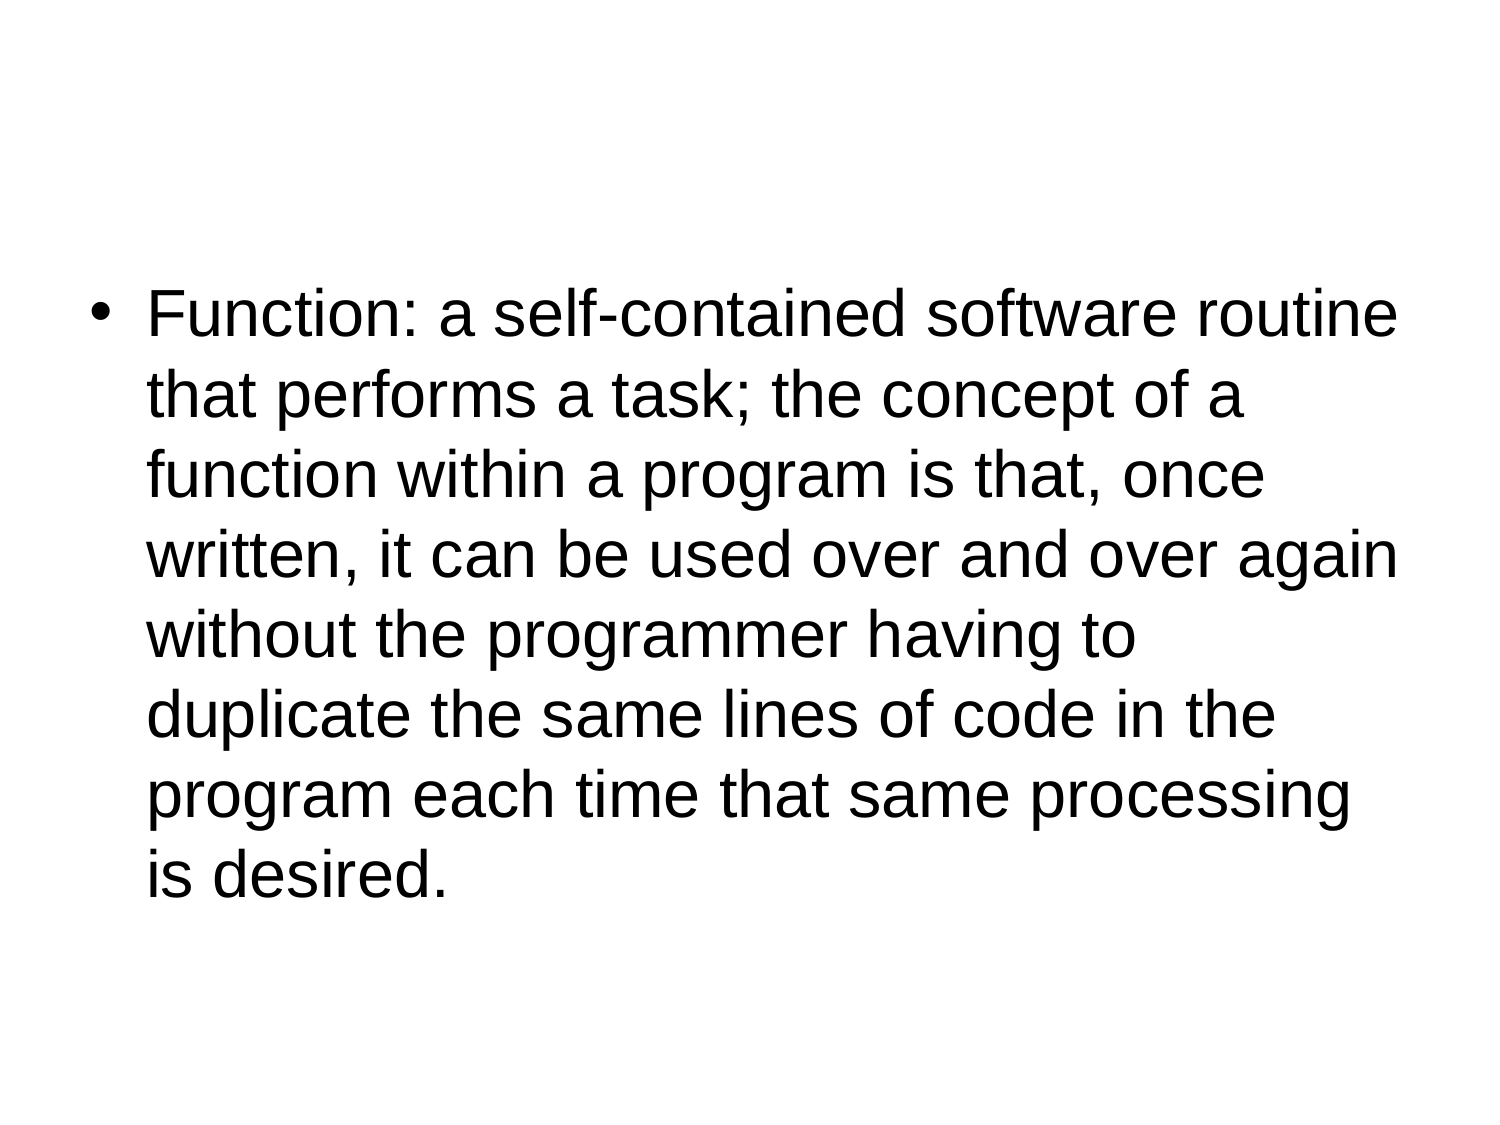

# Function: a self-contained software routine that performs a task; the concept of a function within a program is that, once written, it can be used over and over again without the programmer having to duplicate the same lines of code in the program each time that same processing is desired.